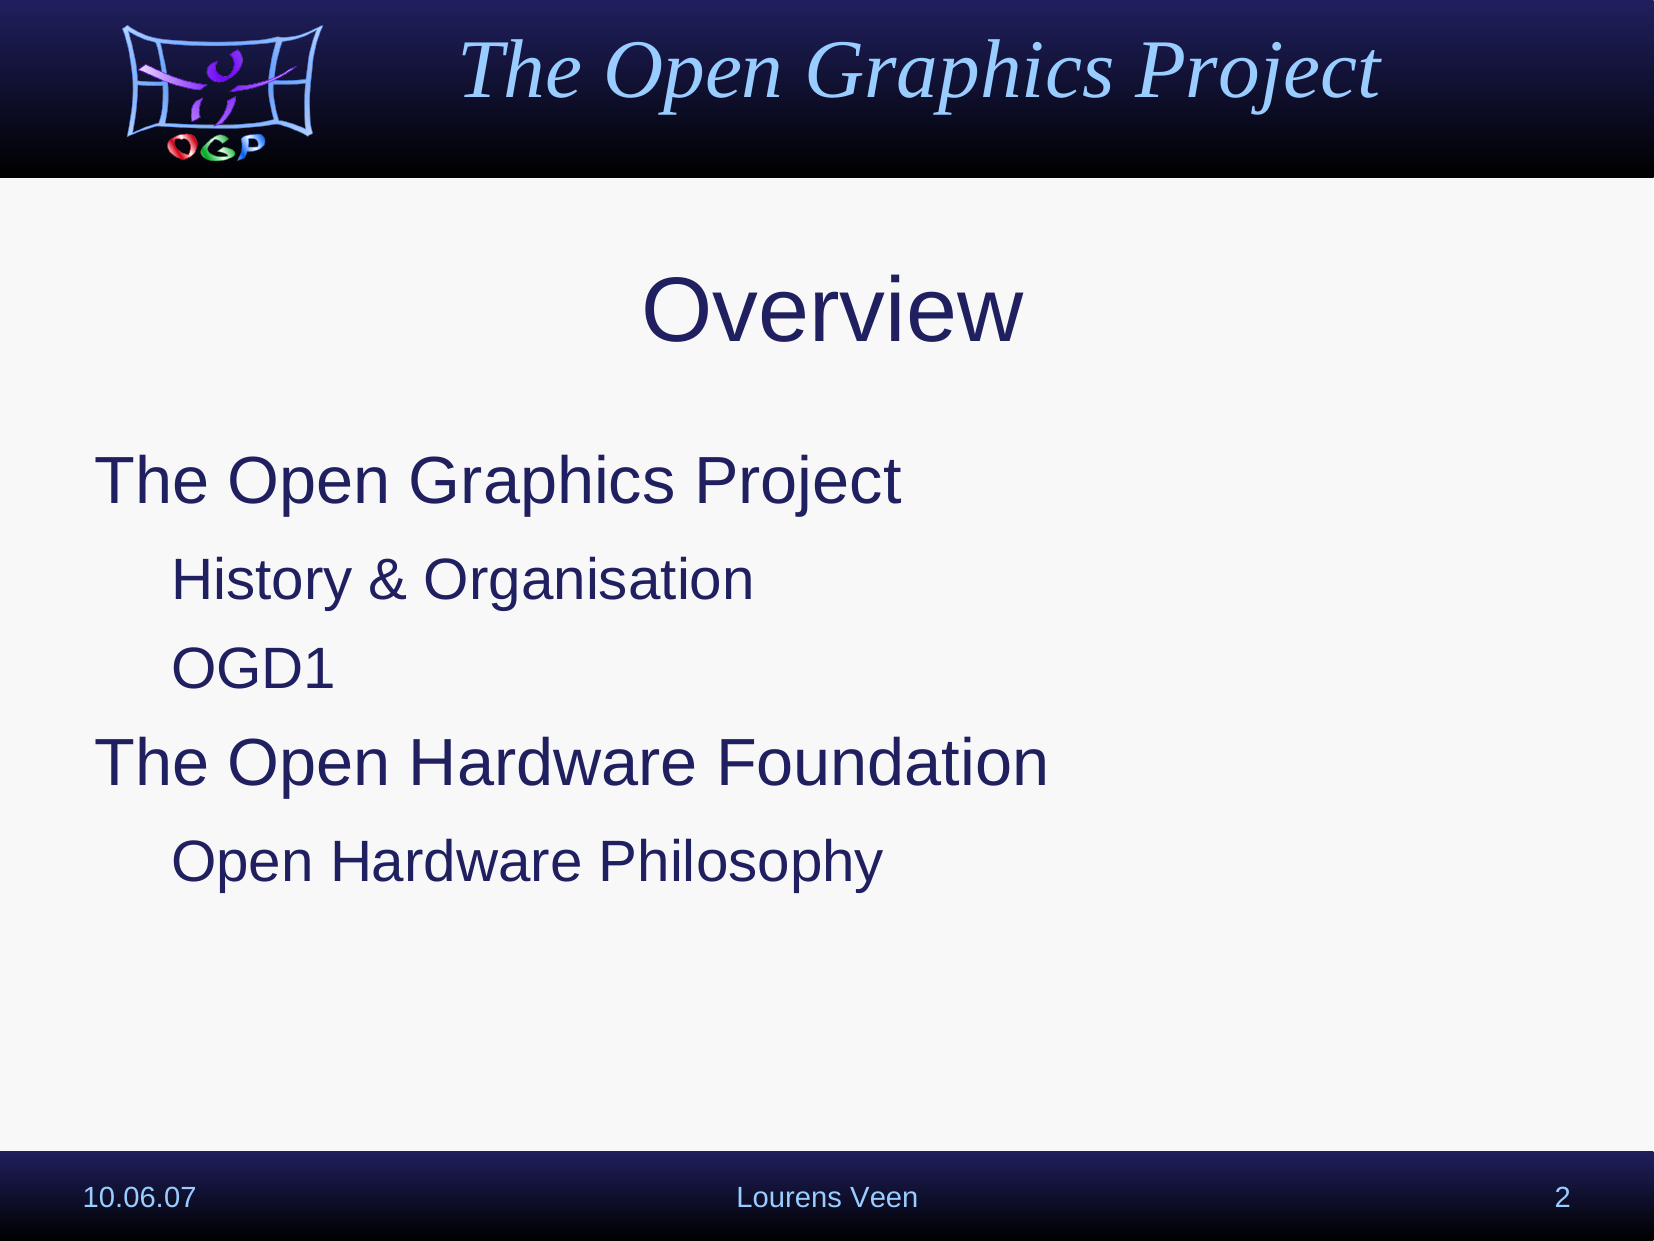

# Overview
The Open Graphics Project
History & Organisation
OGD1
The Open Hardware Foundation
Open Hardware Philosophy
10.06.07
Lourens Veen
2